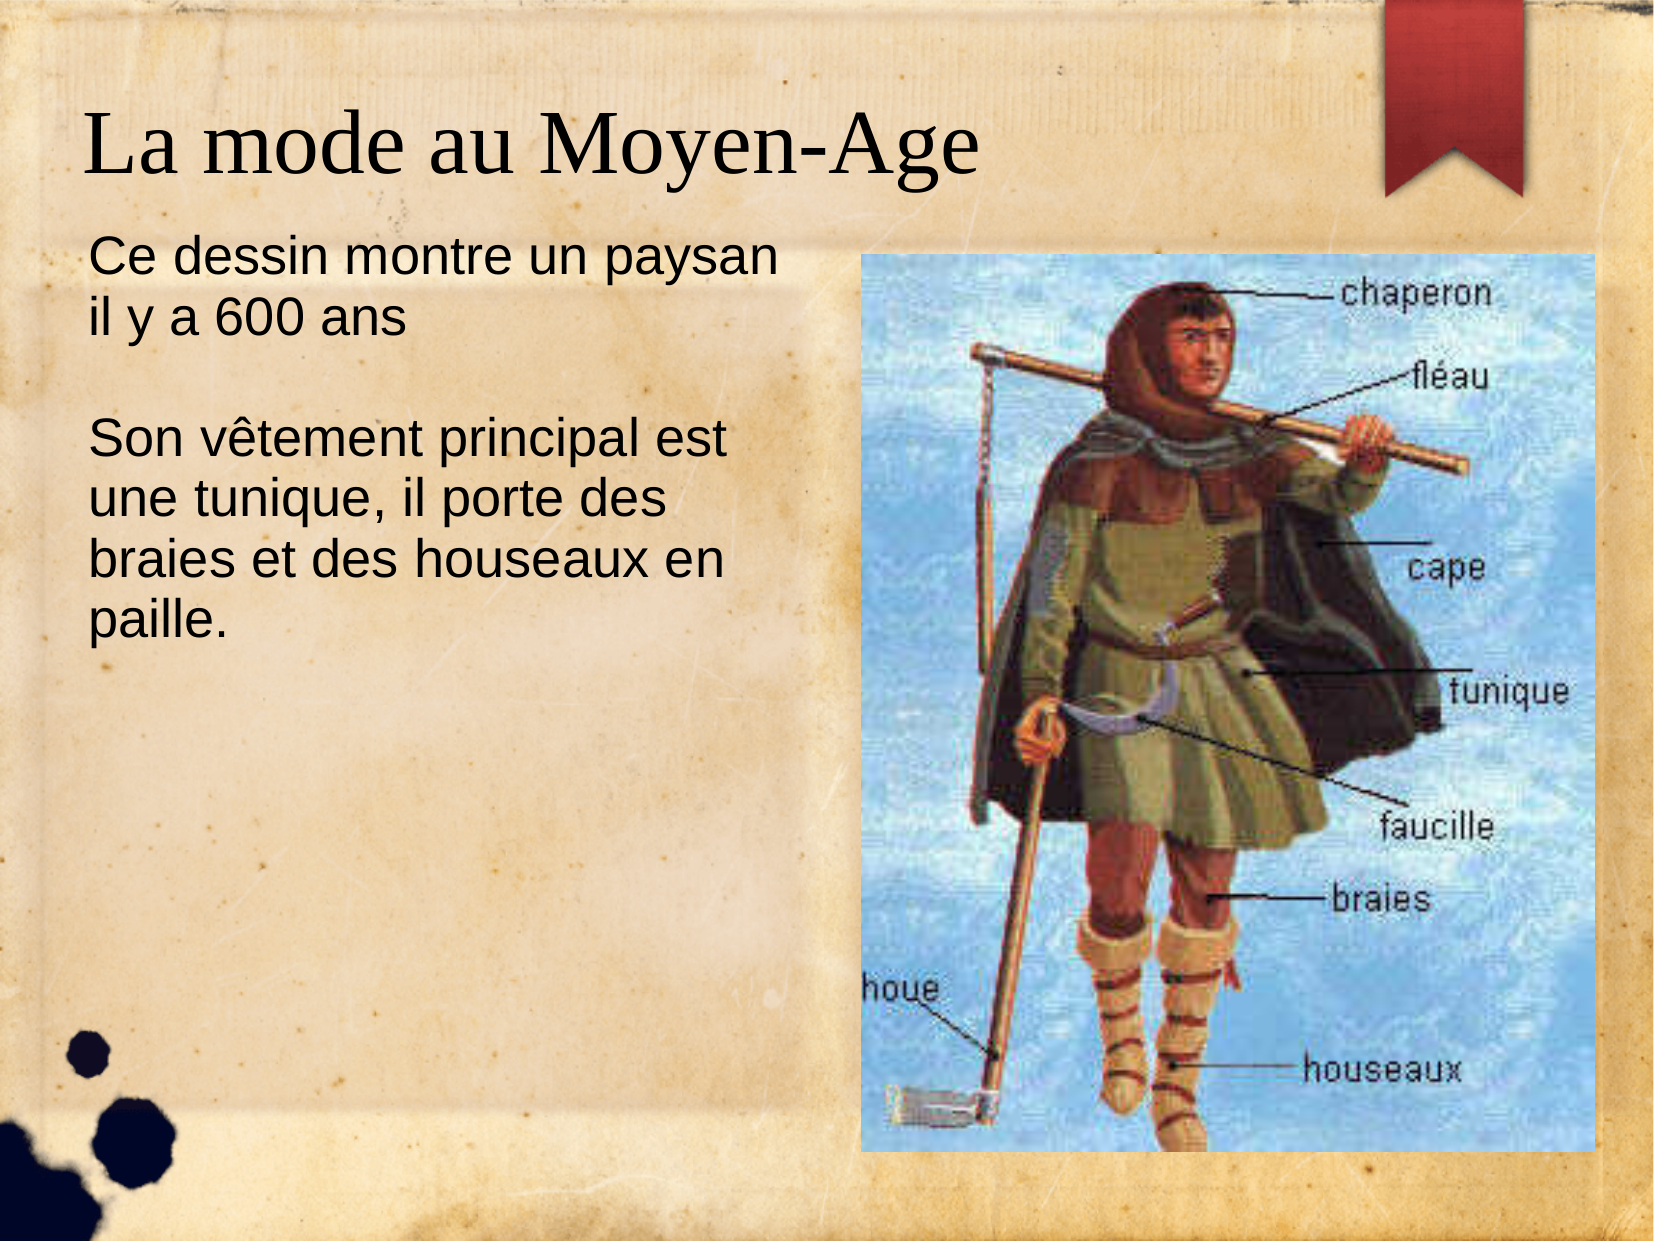

# La mode au Moyen-Age
Ce dessin montre un paysan il y a 600 ans Son vêtement principal est une tunique, il porte des braies et des houseaux en paille.